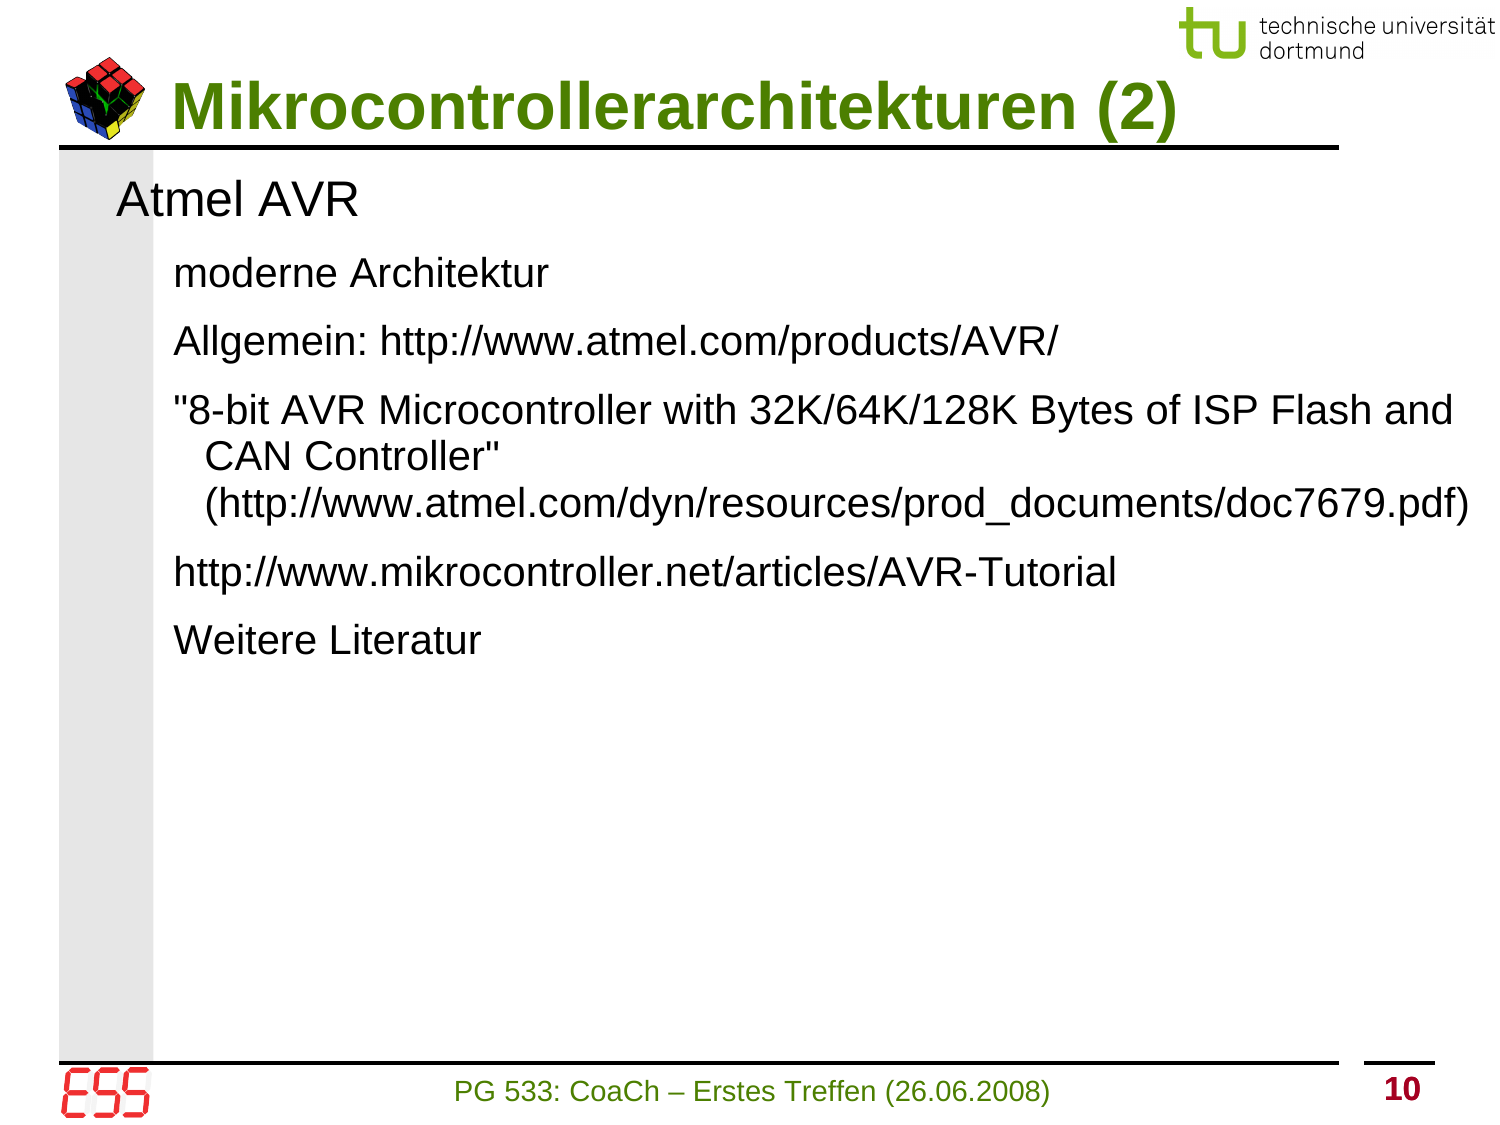

# Mikrocontrollerarchitekturen (2)
Atmel AVR
moderne Architektur
Allgemein: http://www.atmel.com/products/AVR/
"8-bit AVR Microcontroller with 32K/64K/128K Bytes of ISP Flash and CAN Controller"
(http://www.atmel.com/dyn/resources/prod_documents/doc7679.pdf)
http://www.mikrocontroller.net/articles/AVR-Tutorial
Weitere Literatur